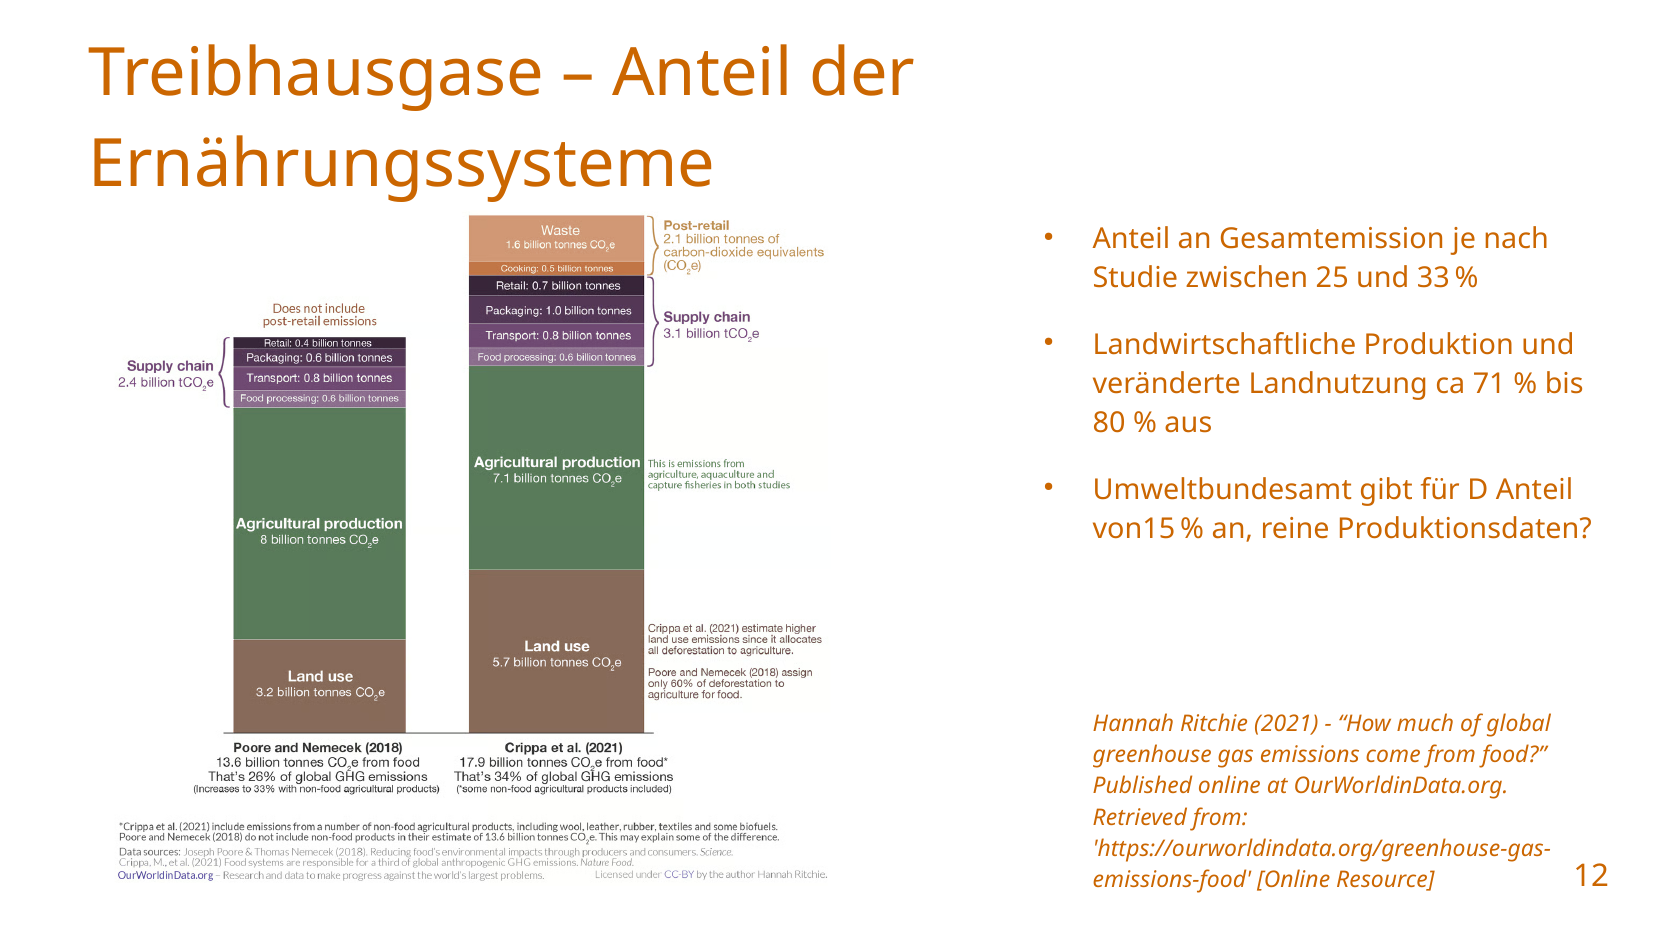

# Treibhausgase – Anteil der Ernährungssysteme
Anteil an Gesamtemission je nach Studie zwischen 25 und 33 %
Landwirtschaftliche Produktion und veränderte Landnutzung ca 71 % bis 80 % aus
Umweltbundesamt gibt für D Anteil von15 % an, reine Produktionsdaten?
Hannah Ritchie (2021) - “How much of global greenhouse gas emissions come from food?” Published online at OurWorldinData.org. Retrieved from: 'https://ourworldindata.org/greenhouse-gas-emissions-food' [Online Resource]